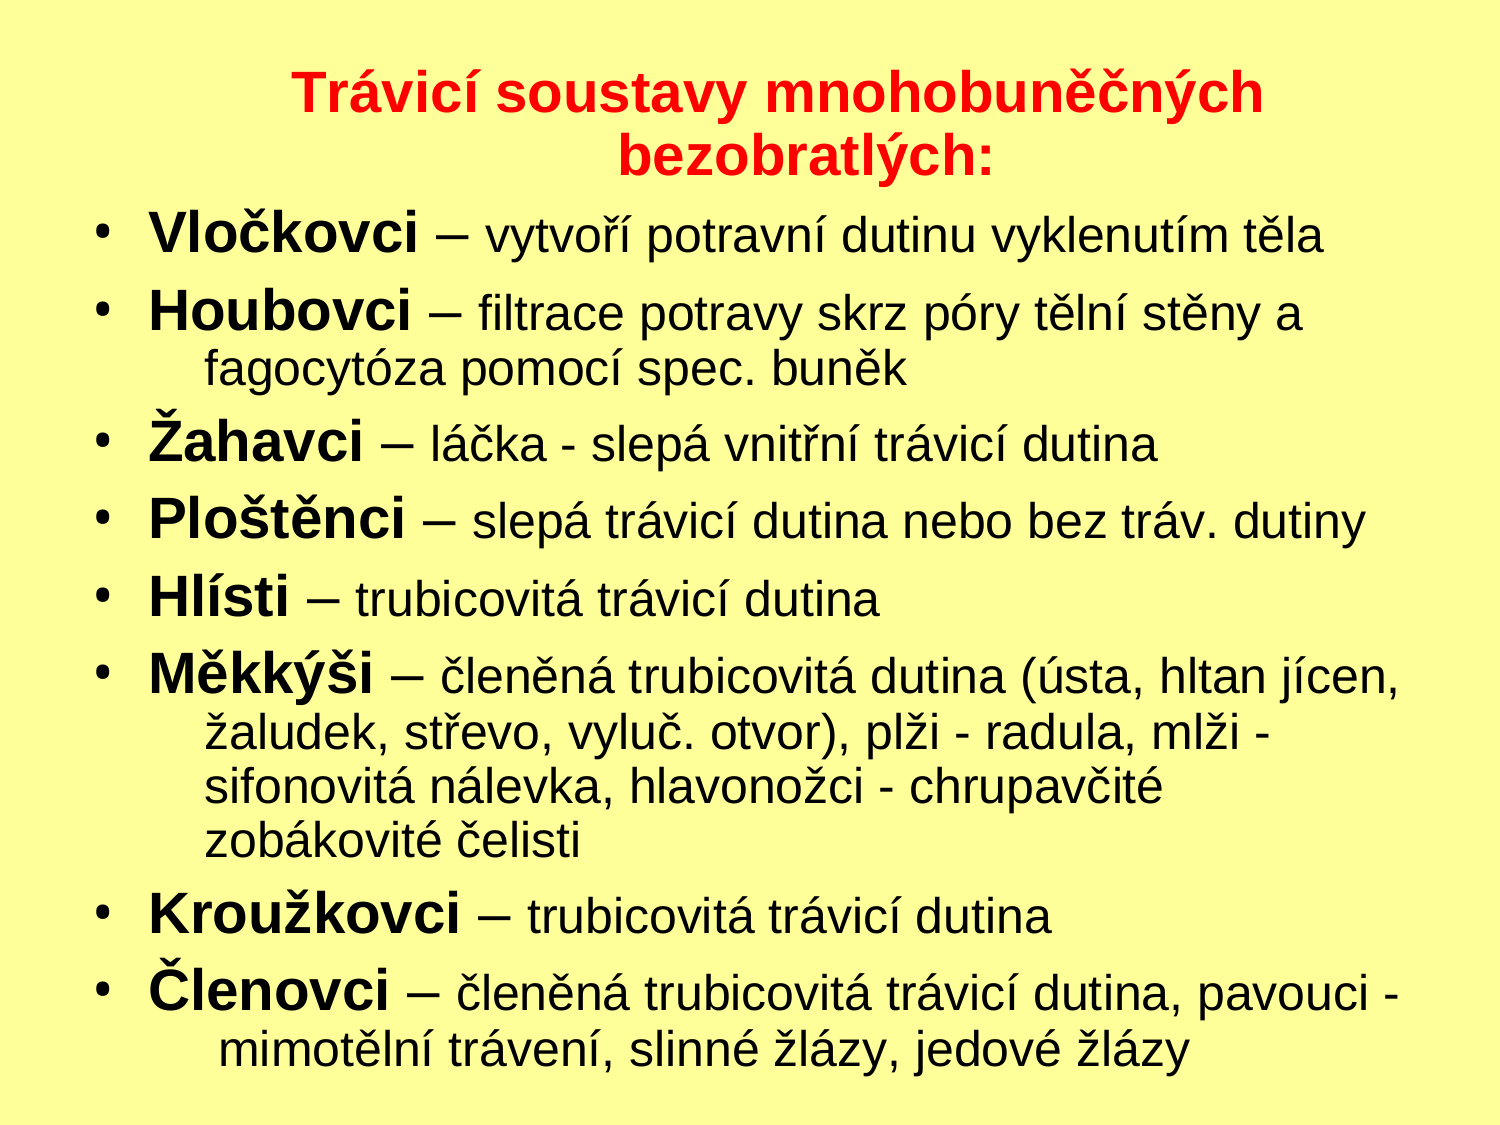

#
Trávicí soustavy mnohobuněčných bezobratlých:
Vločkovci – vytvoří potravní dutinu vyklenutím těla
Houbovci – filtrace potravy skrz póry tělní stěny a fagocytóza pomocí spec. buněk
Žahavci – láčka - slepá vnitřní trávicí dutina
Ploštěnci – slepá trávicí dutina nebo bez tráv. dutiny
Hlísti – trubicovitá trávicí dutina
Měkkýši – členěná trubicovitá dutina (ústa, hltan jícen, žaludek, střevo, vyluč. otvor), plži - radula, mlži - sifonovitá nálevka, hlavonožci - chrupavčité zobákovité čelisti
Kroužkovci – trubicovitá trávicí dutina
Členovci – členěná trubicovitá trávicí dutina, pavouci - mimotělní trávení, slinné žlázy, jedové žlázy